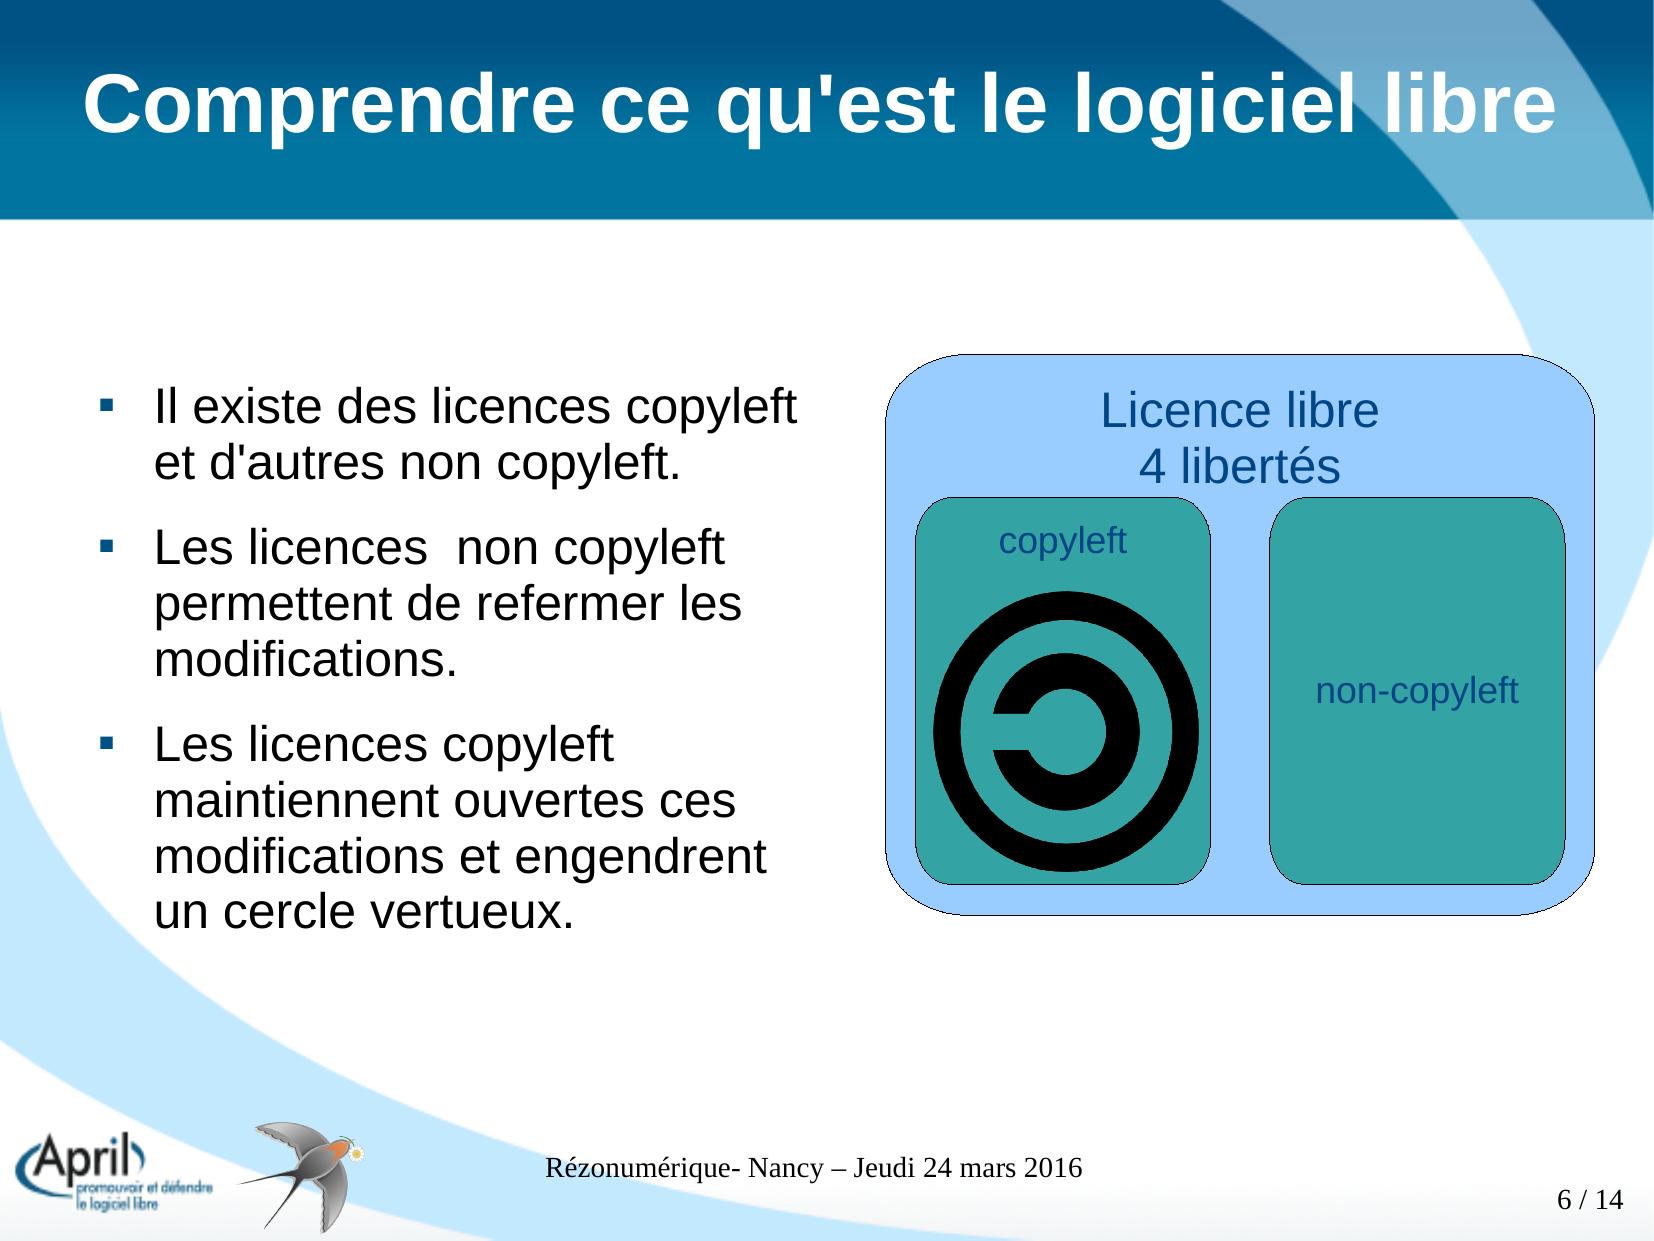

# Comprendre ce qu'est le logiciel libre
Licence libre
4 libertés
copyleft
non-copyleft
Il existe des licences copyleft et d'autres non copyleft.
Les licences non copyleft permettent de refermer les modifications.
Les licences copyleft maintiennent ouvertes ces modifications et engendrent un cercle vertueux.
17 novembre 2014 - CNAJEP
6